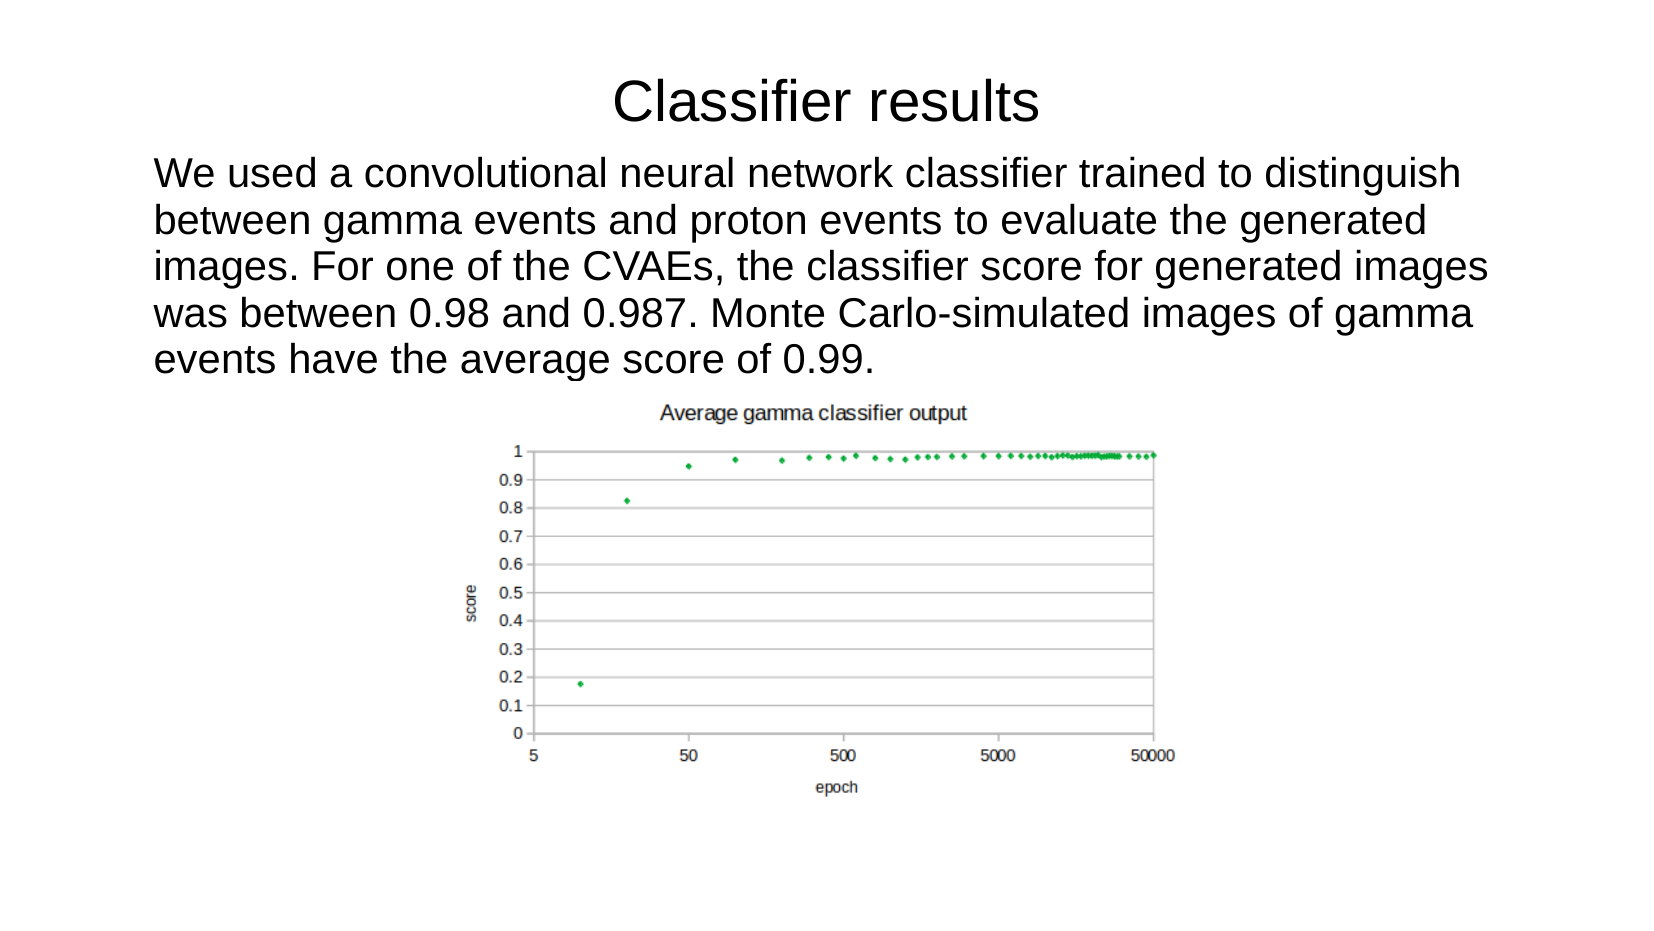

# Classifier results
We used a convolutional neural network classifier trained to distinguish between gamma events and proton events to evaluate the generated images. For one of the CVAEs, the classifier score for generated images was between 0.98 and 0.987. Monte Carlo-simulated images of gamma events have the average score of 0.99.